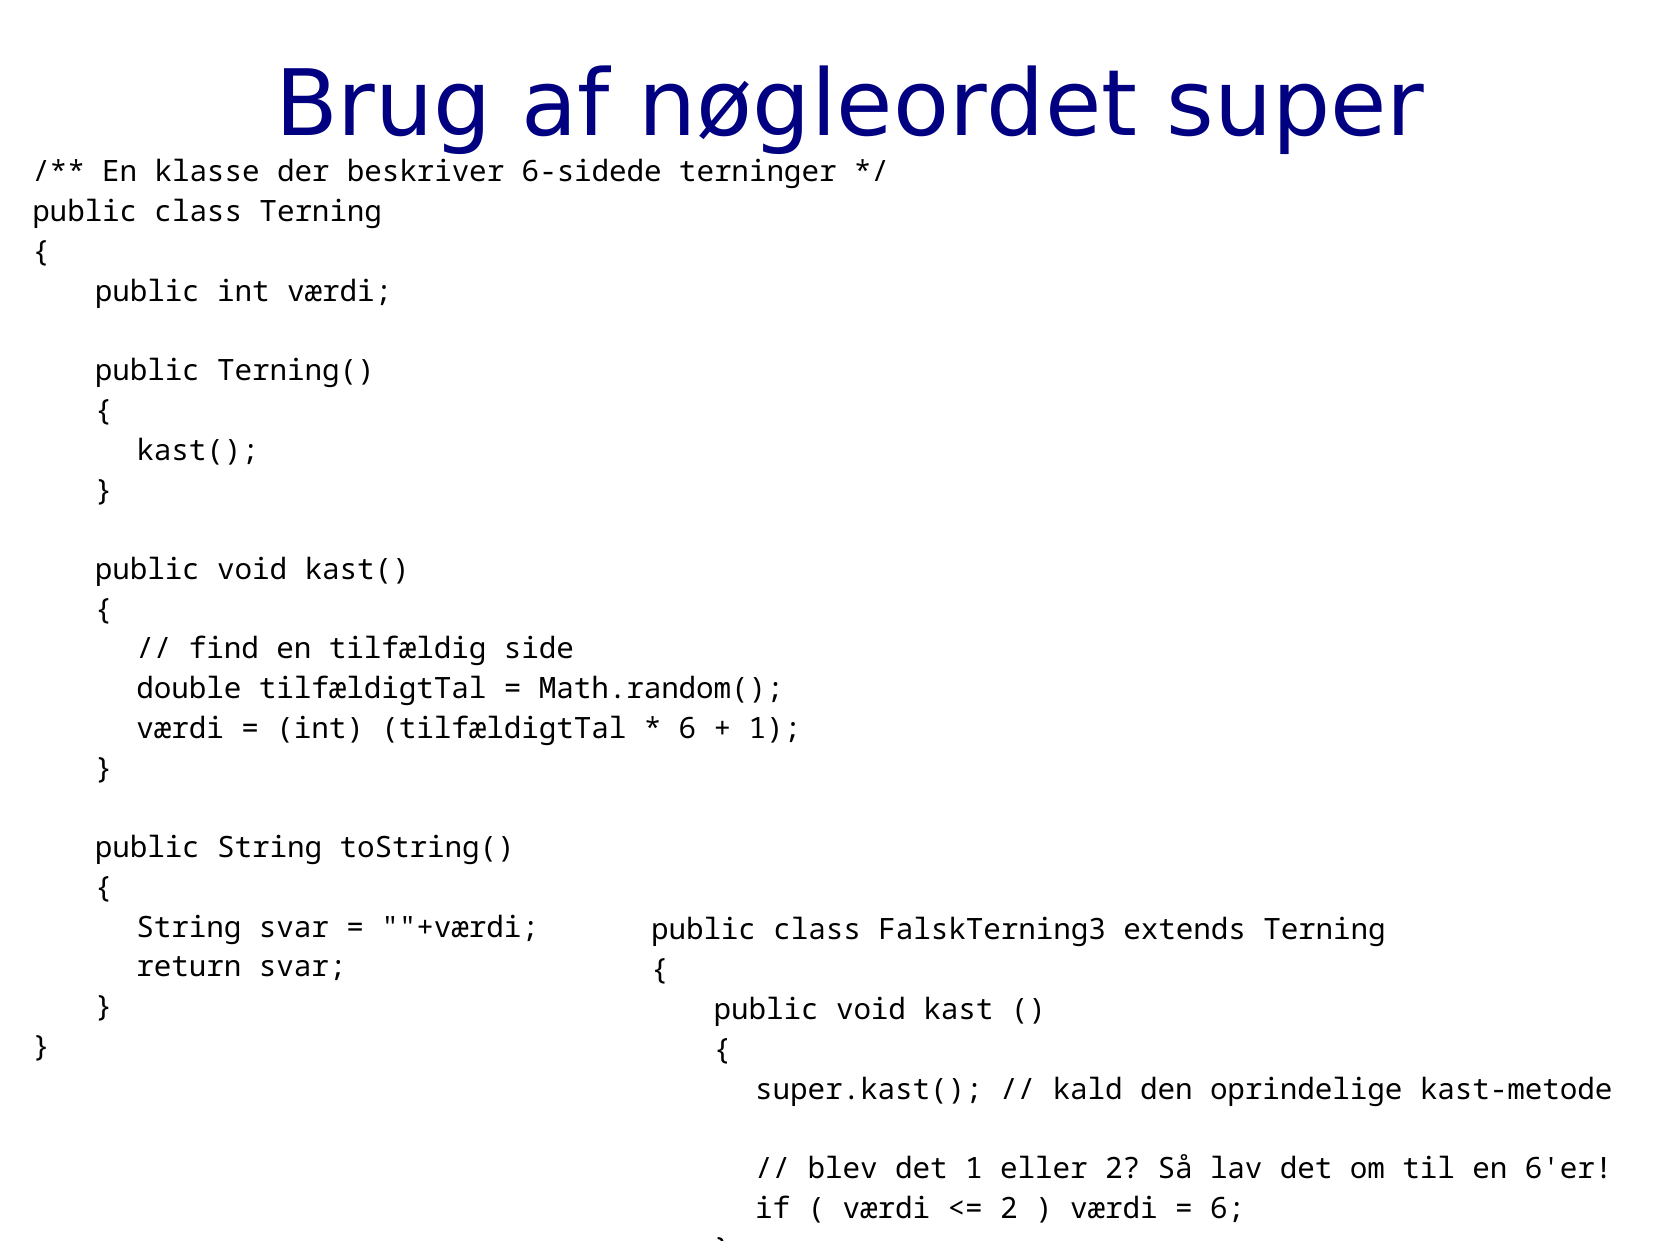

# Brug af nøgleordet super
/** En klasse der beskriver 6-sidede terninger */
public class Terning
{
	public int værdi;
	public Terning()
	{
		kast();
	}
	public void kast()
	{
		// find en tilfældig side
		double tilfældigtTal = Math.random();
		værdi = (int) (tilfældigtTal * 6 + 1);
	}
	public String toString()
	{
		String svar = ""+værdi;
		return svar;
	}
}
public class FalskTerning3 extends Terning
{
	public void kast ()
	{
		super.kast(); // kald den oprindelige kast-metode
		// blev det 1 eller 2? Så lav det om til en 6'er!
		if ( værdi <= 2 ) værdi = 6;
	}
}